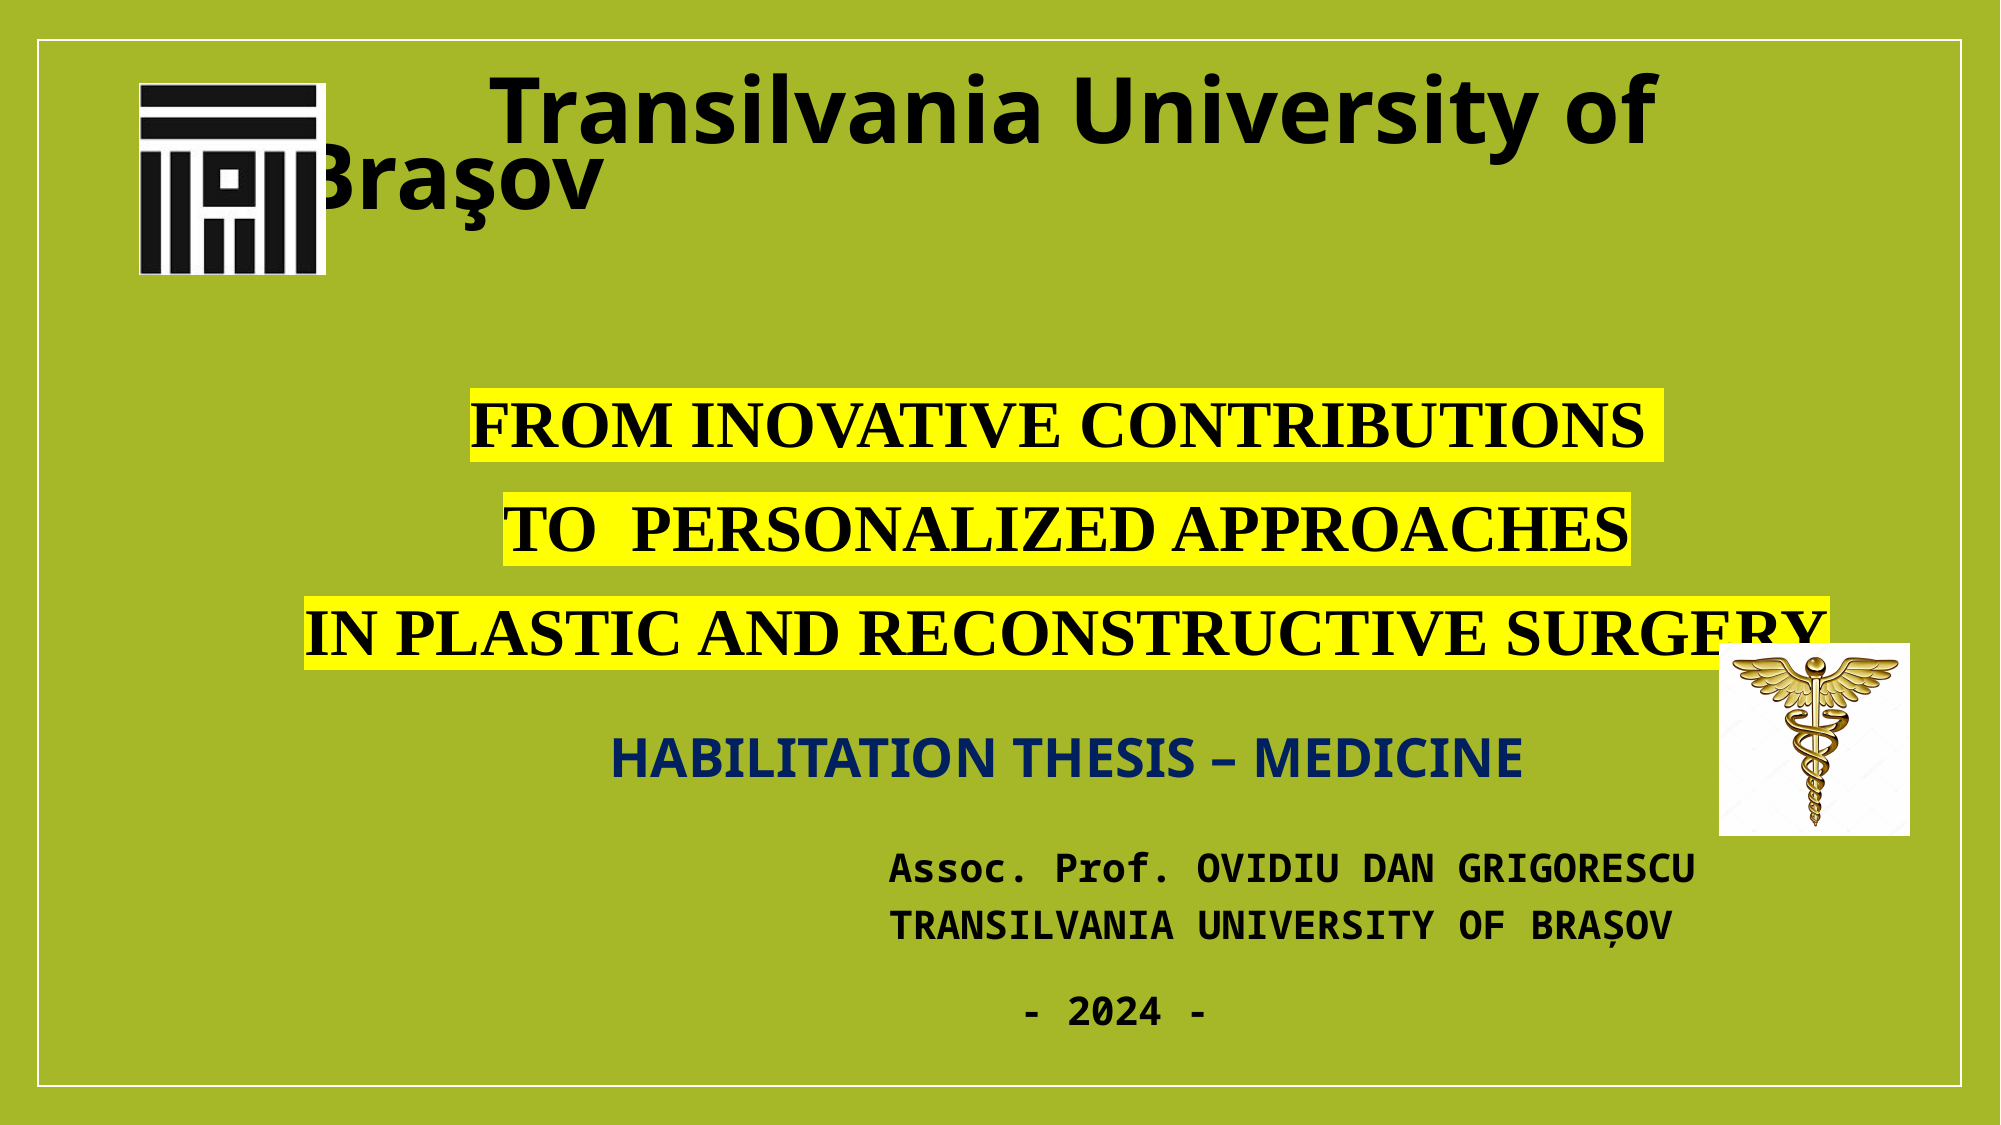

# Transilvania University of Braşov
FROM INOVATIVE CONTRIBUTIONS
TO PERSONALIZED APPROACHES
IN PLASTIC AND RECONSTRUCTIVE SURGERY
HABILITATION THESIS – MEDICINE
 Assoc. Prof. OVIDIU DAN GRIGORESCU
 TRANSILVANIA UNIVERSITY OF BRAȘOV
 - 2024 -